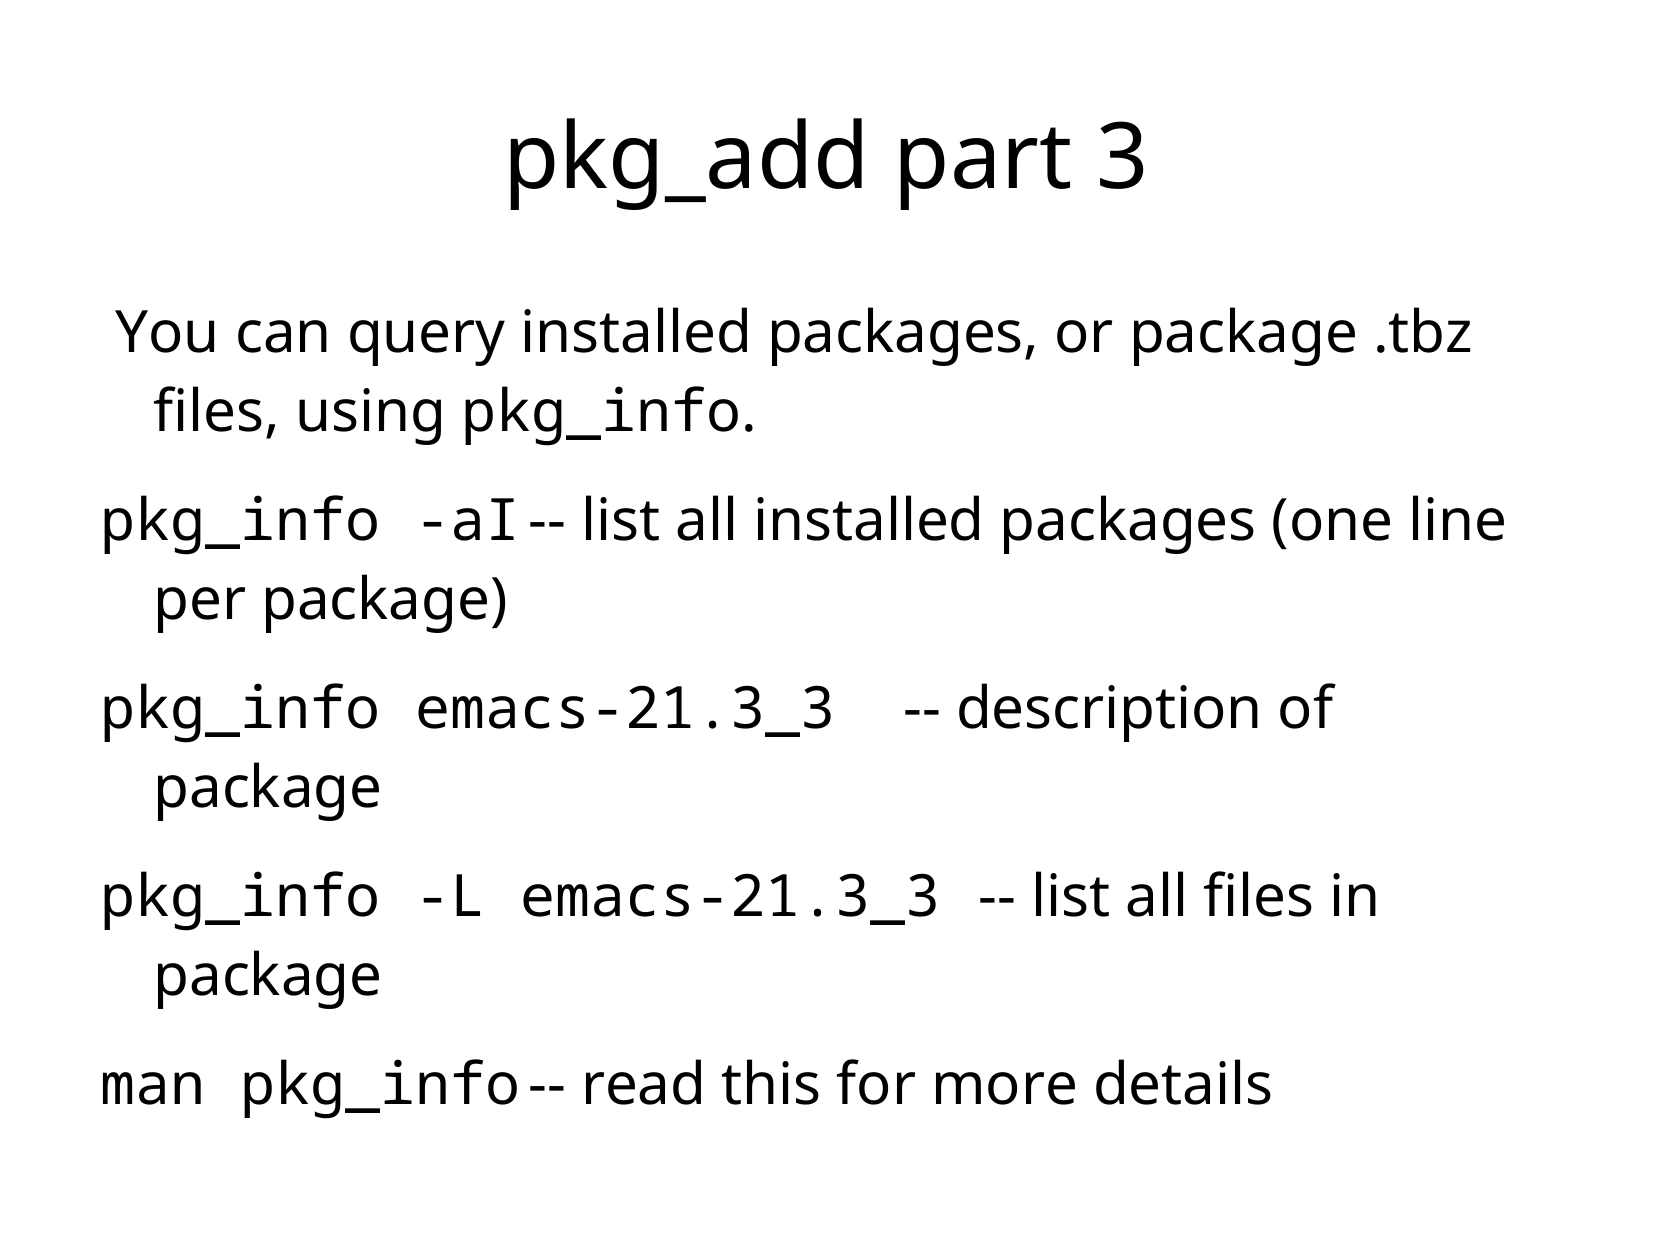

# pkg_add part 3
 You can query installed packages, or package .tbz files, using pkg_info.
pkg_info -aI	-- list all installed packages (one line per package)
pkg_info emacs-21.3_3	-- description of package
pkg_info -L emacs-21.3_3	-- list all files in package
man pkg_info	-- read this for more details